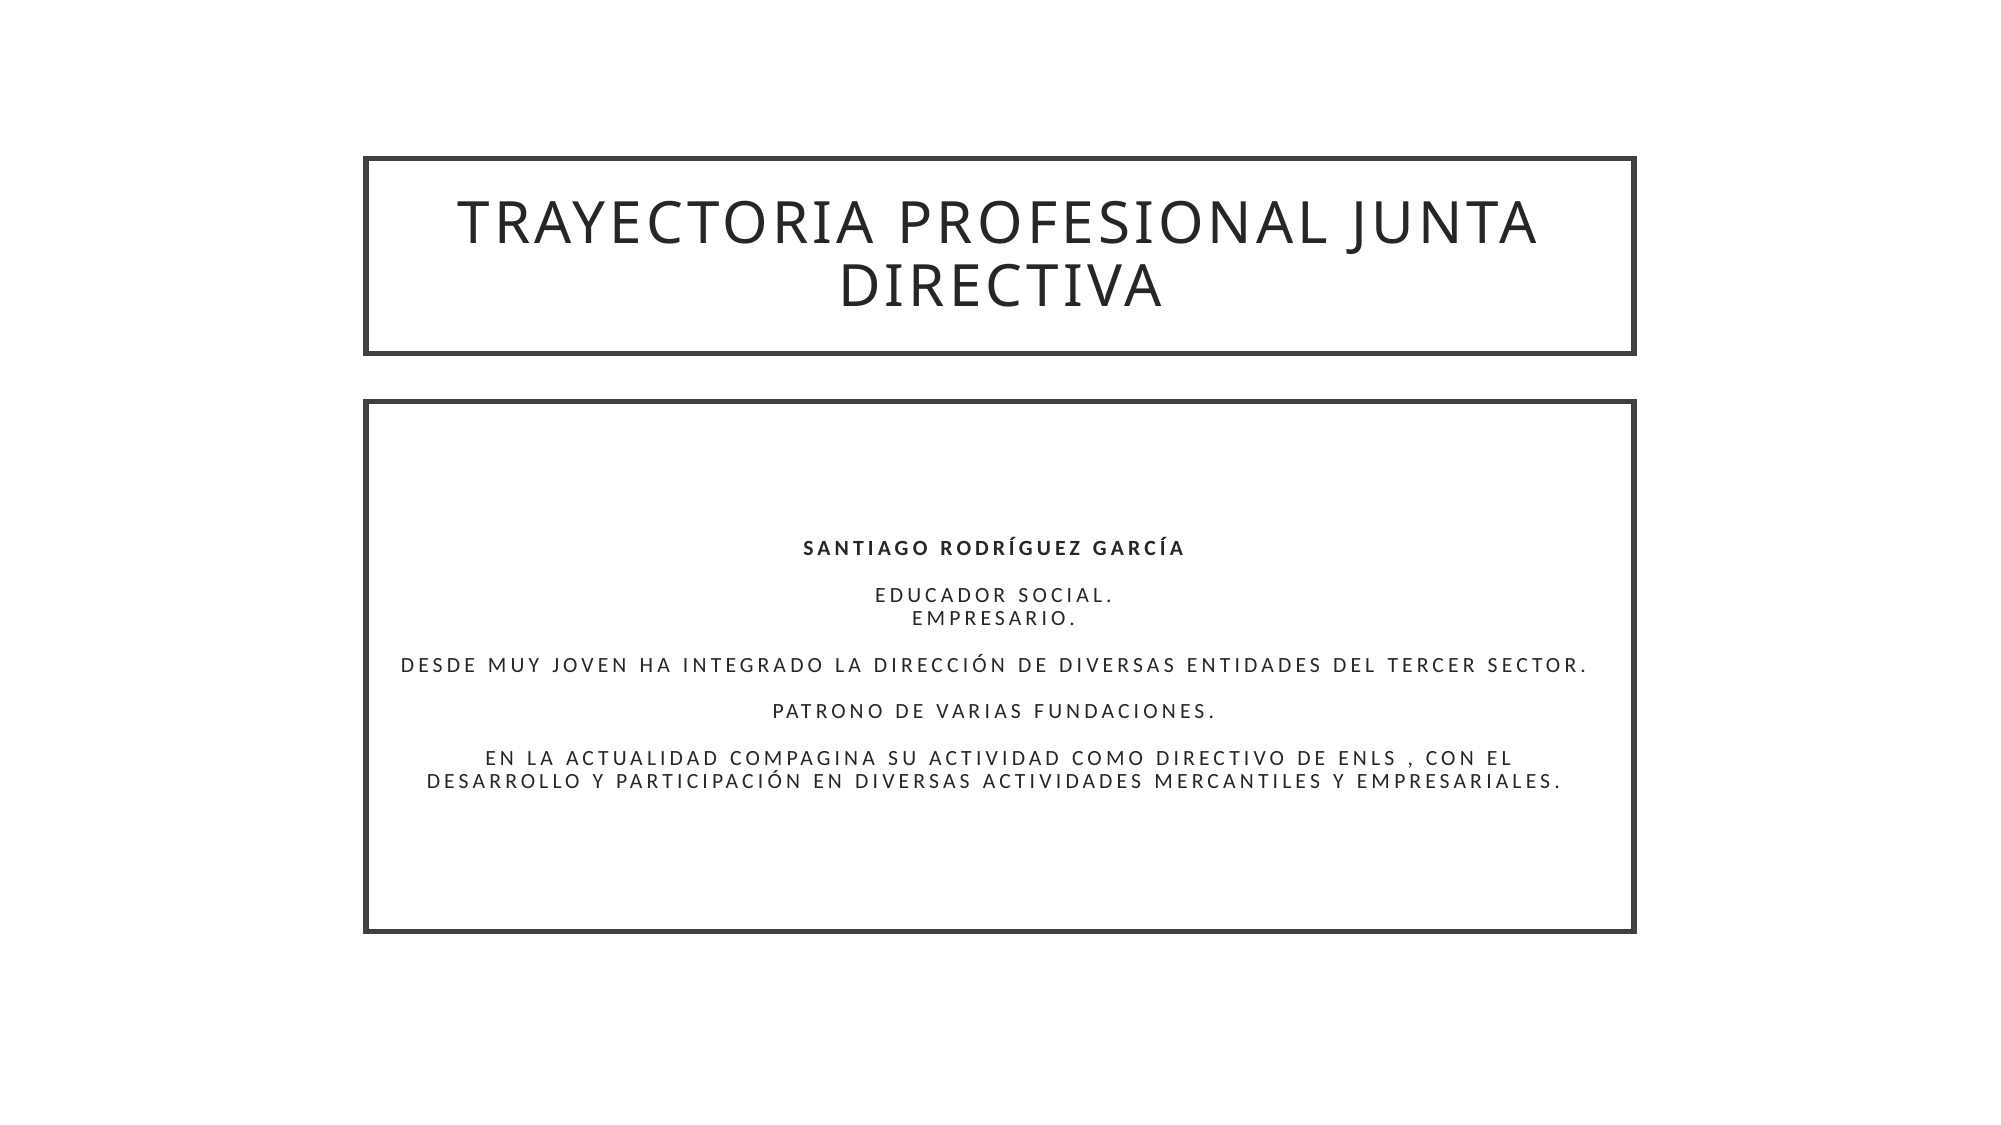

# Trayectoria profesional junta directiva
Santiago Rodríguez García
 
Educador Social. 
Empresario. 
 
Desde muy joven ha integrado la Dirección de diversas entidades del tercer sector. 
 
Patrono de varias fundaciones. 
 
En la actualidad compagina su actividad como directivo de ENLs , con el
desarrollo y participación en diversas actividades mercantiles y empresariales.